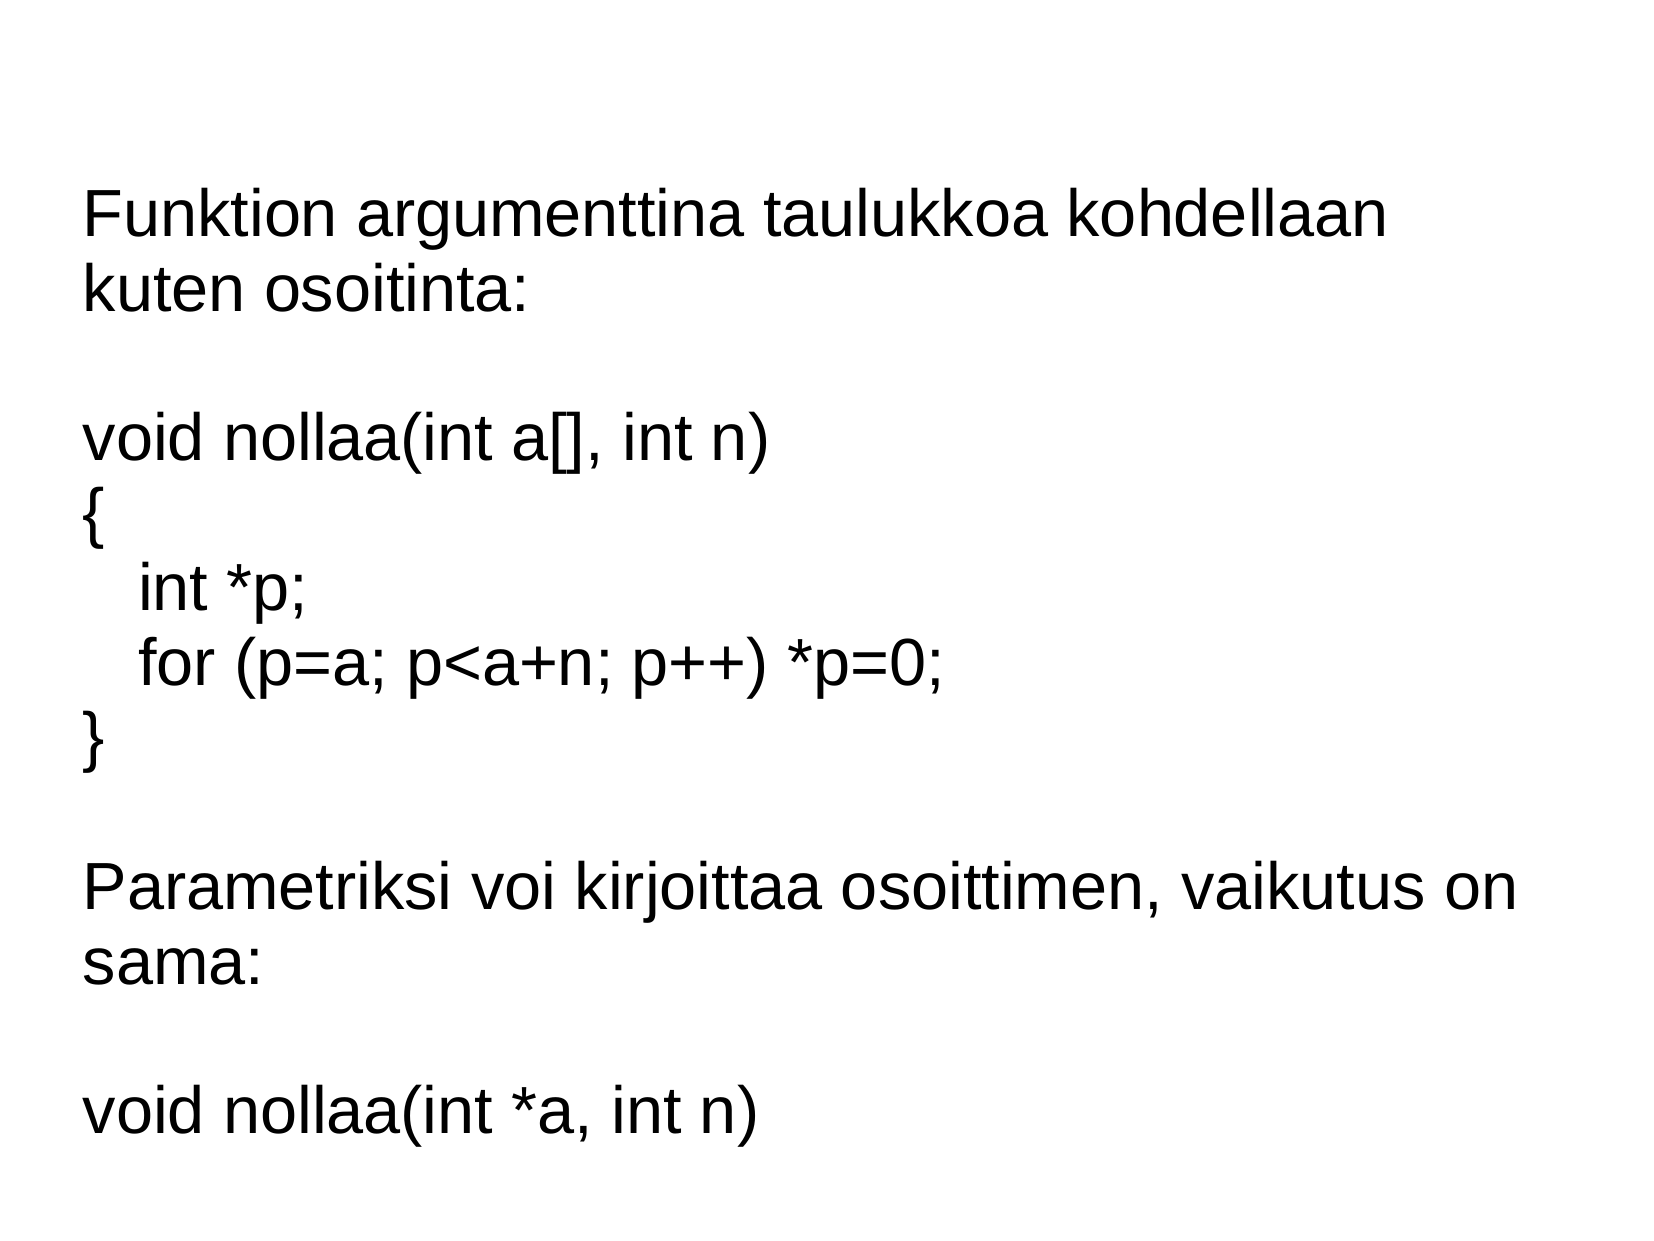

Funktion argumenttina taulukkoa kohdellaan kuten osoitinta:
void nollaa(int a[], int n)
{
 int *p;
 for (p=a; p<a+n; p++) *p=0;
}
Parametriksi voi kirjoittaa osoittimen, vaikutus on sama:
void nollaa(int *a, int n)